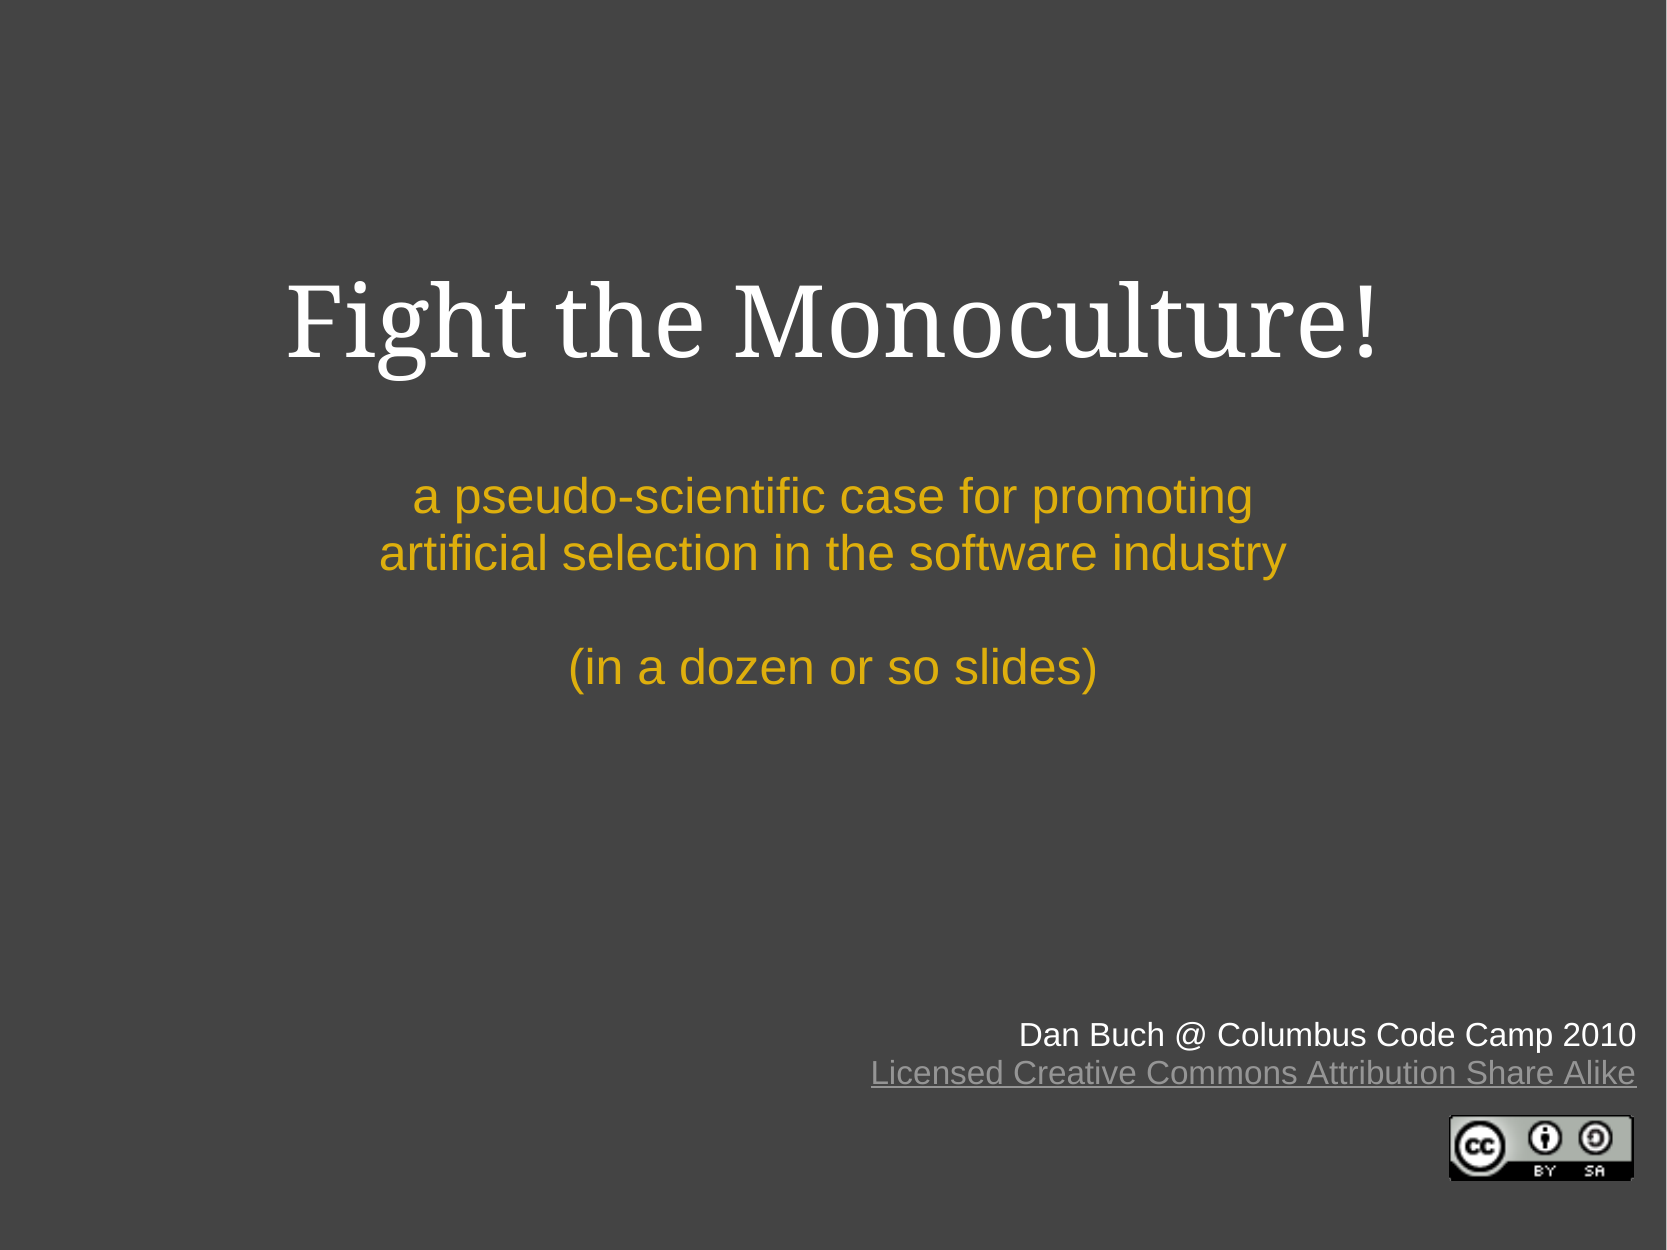

# Fight the Monoculture!
a pseudo-scientific case for promoting artificial selection in the software industry
(in a dozen or so slides)
Dan Buch @ Columbus Code Camp 2010
Licensed Creative Commons Attribution Share Alike